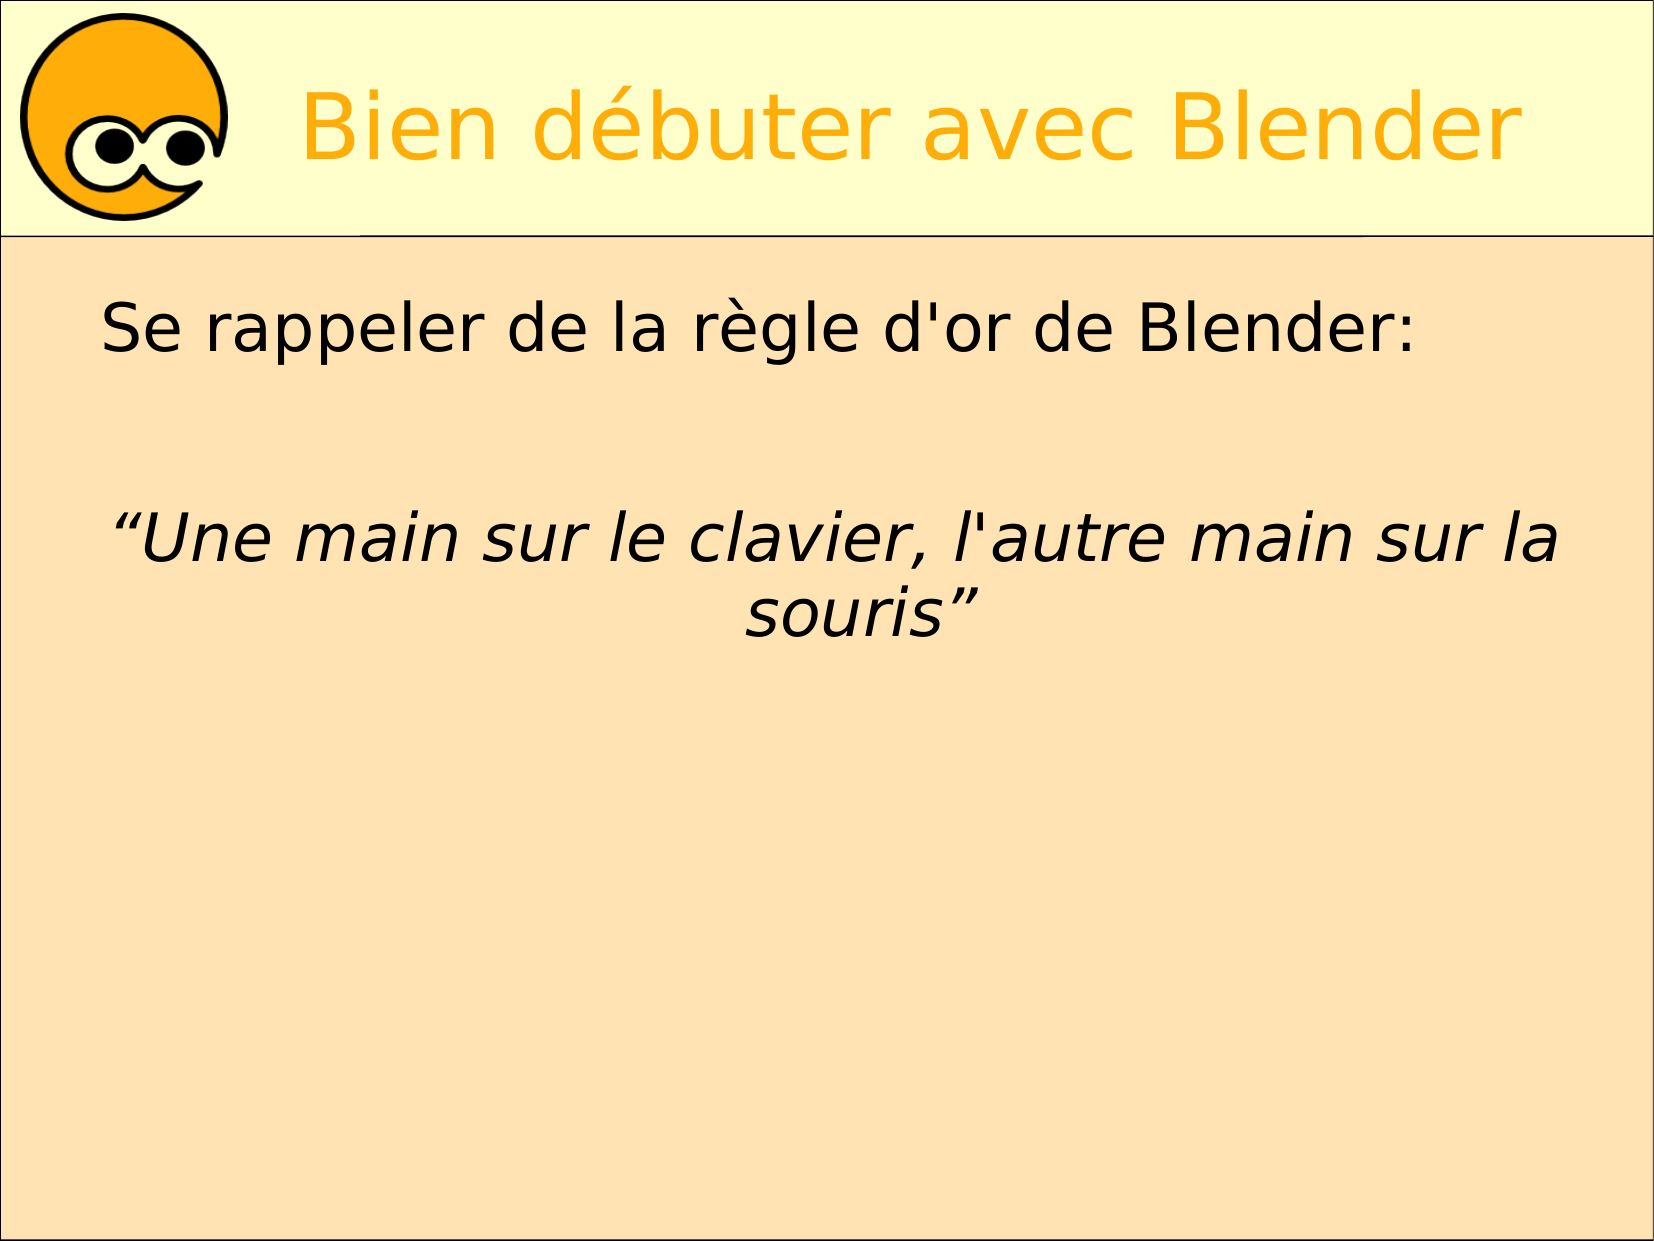

# Bien débuter avec Blender
Se rappeler de la règle d'or de Blender:
“Une main sur le clavier, l'autre main sur la souris”